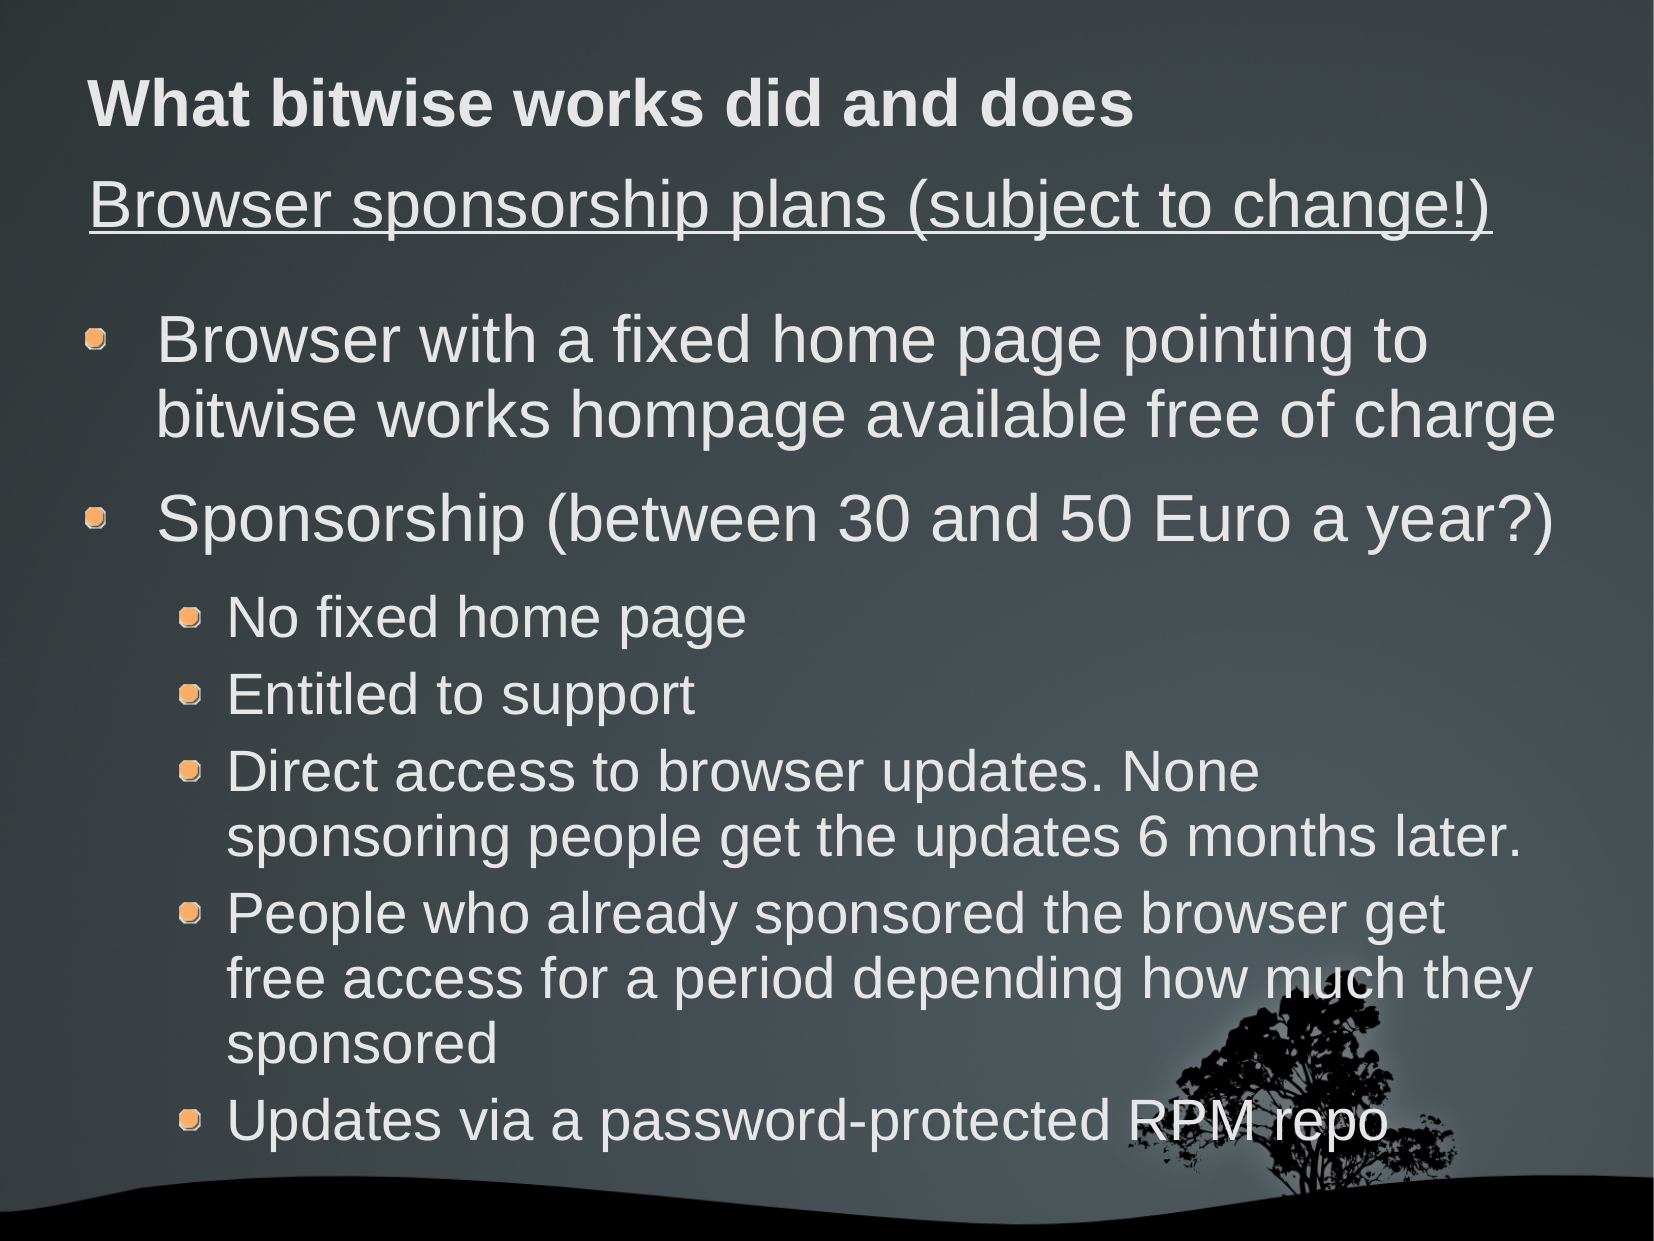

# What bitwise works did and does
Browser sponsorship plans (subject to change!)
 Browser with a fixed home page pointing to bitwise works hompage available free of charge
 Sponsorship (between 30 and 50 Euro a year?)
No fixed home page
Entitled to support
Direct access to browser updates. None sponsoring people get the updates 6 months later.
People who already sponsored the browser get free access for a period depending how much they sponsored
Updates via a password-protected RPM repo